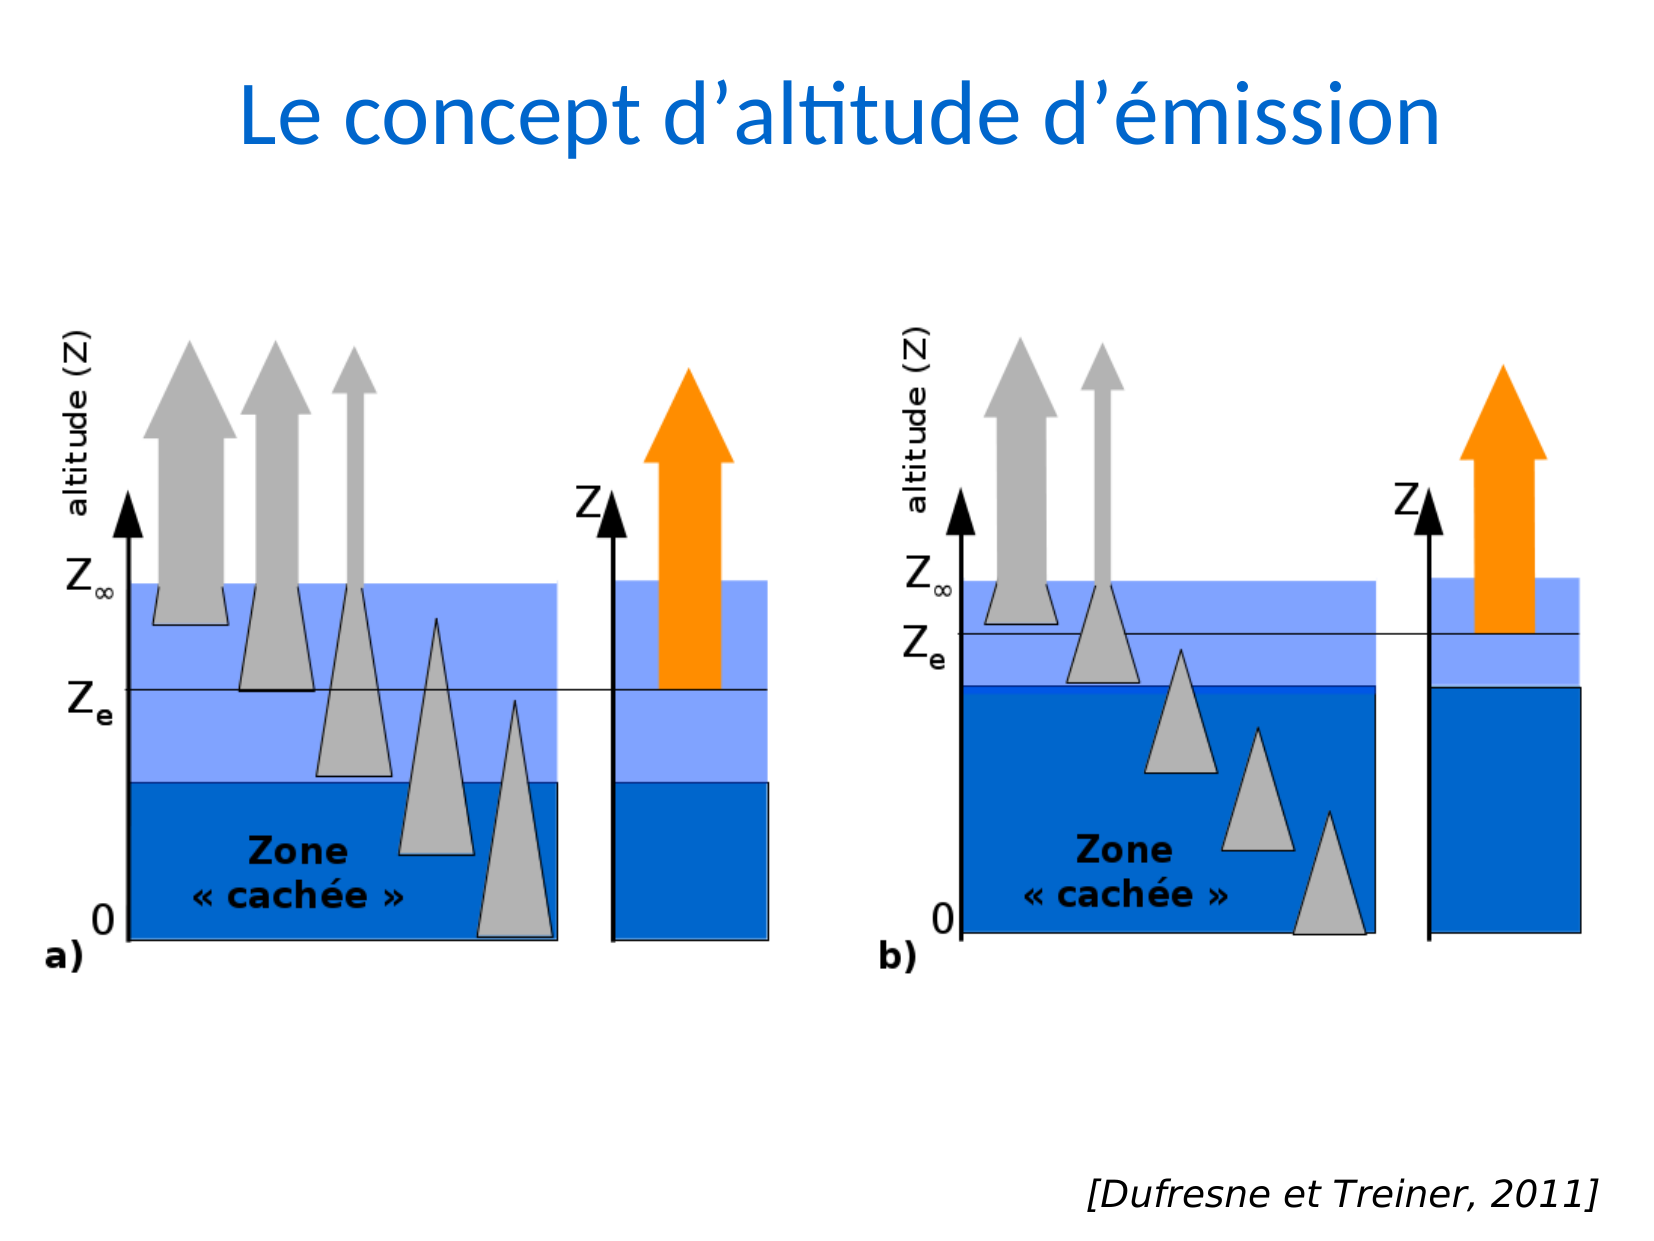

Le concept d’altitude d’émission
[Dufresne et Treiner, 2011]